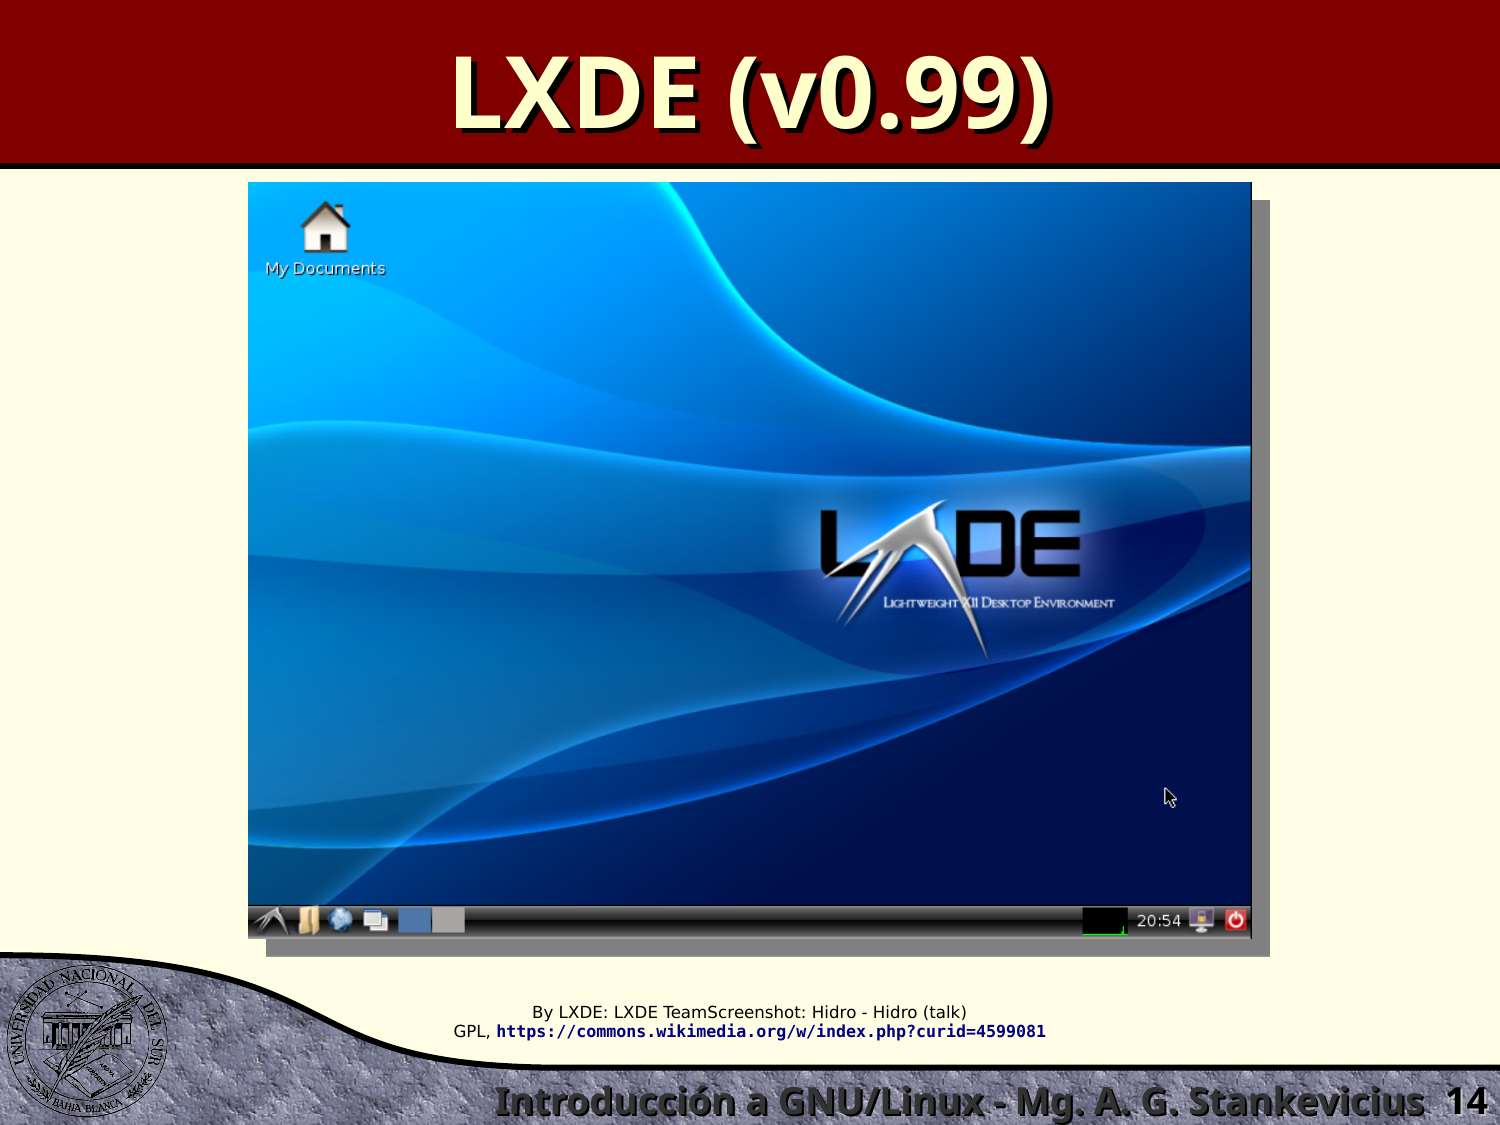

# LXDE (v0.99)
By LXDE: LXDE TeamScreenshot: Hidro - Hidro (talk)
GPL, https://commons.wikimedia.org/w/index.php?curid=4599081
14